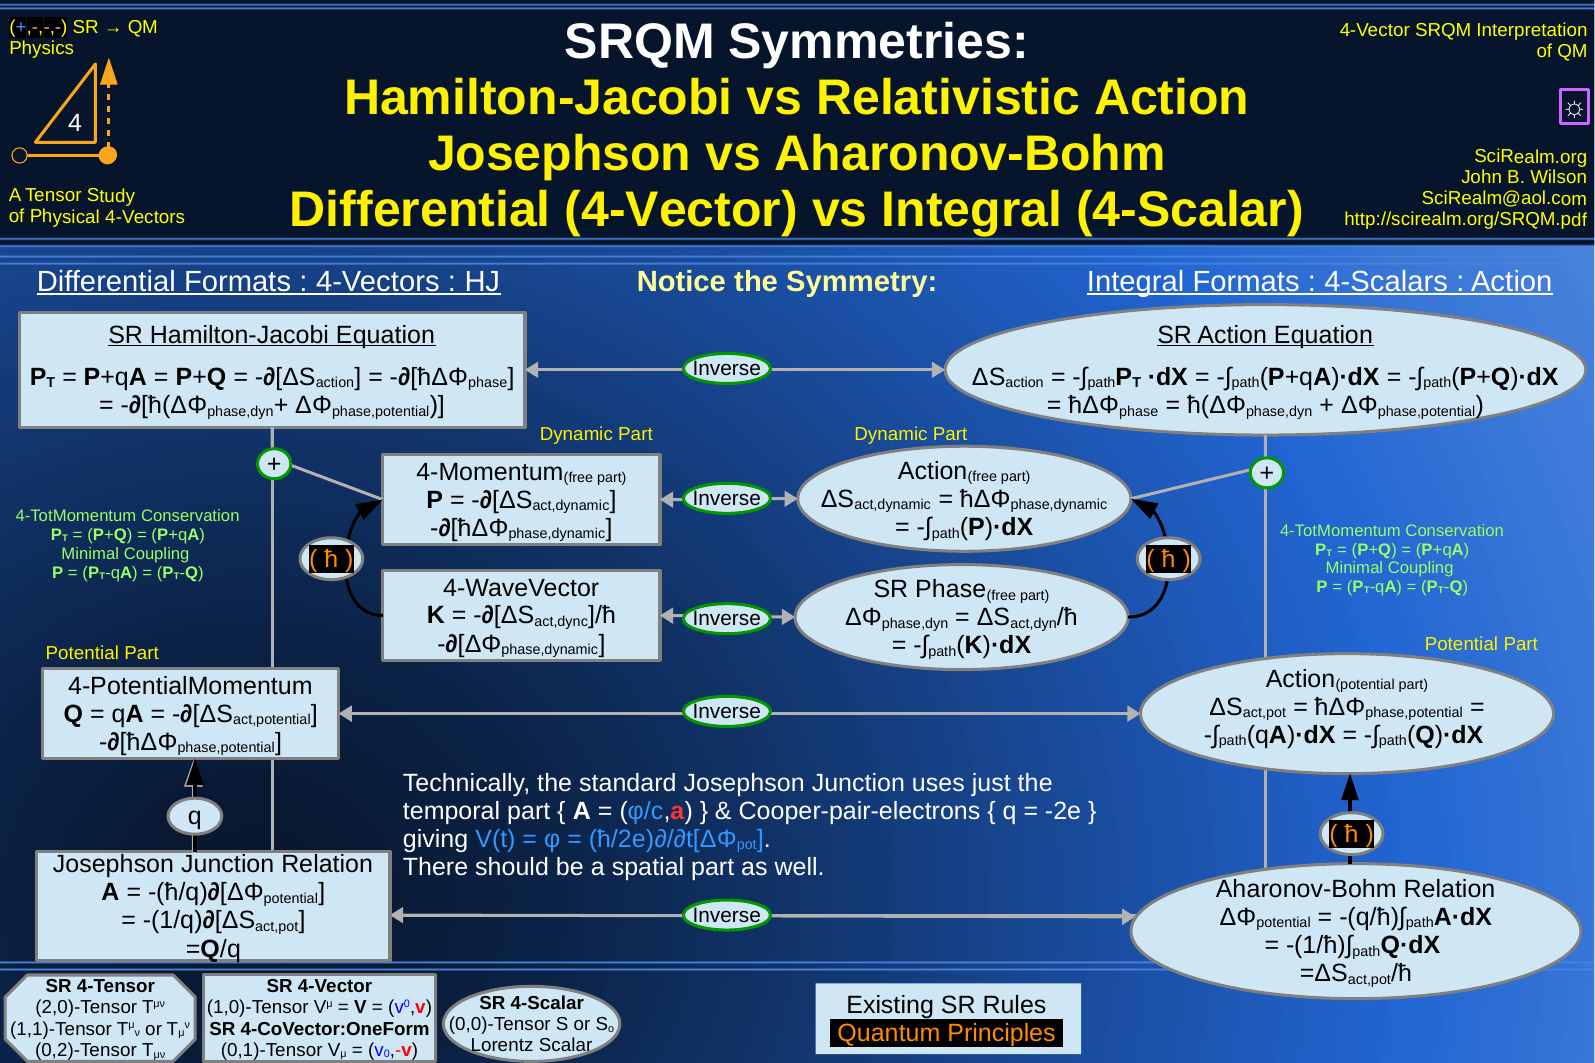

# SRQM Symmetries: Hamilton-Jacobi vs Relativistic Action Josephson vs Aharonov-Bohm Differential (4-Vector) vs Integral (4-Scalar)
(+,-,-,-) SR → QM
Physics
A Tensor Study
of Physical 4-Vectors
4-Vector SRQM Interpretation
of QM
SciRealm.org
John B. Wilson
SciRealm@aol.com
http://scirealm.org/SRQM.pdf
4
☼
Differential Formats : 4-Vectors : HJ		Notice the Symmetry:		Integral Formats : 4-Scalars : Action
SR Action Equation
ΔSaction = -∫pathPT ·dX = -∫path(P+qA)·dX = -∫path(P+Q)·dX
= ћΔΦphase = ћ(ΔΦphase,dyn + ΔΦphase,potential)
SR Hamilton-Jacobi Equation
PT = P+qA = P+Q = -∂[ΔSaction] = -∂[ћΔΦphase]
= -∂[ћ(ΔΦphase,dyn+ ΔΦphase,potential)]
Inverse
Dynamic Part
Dynamic Part
Action(free part)
ΔSact,dynamic = ћΔΦphase,dynamic
= -∫path(P)·dX
+
4-Momentum(free part)
P = -∂[ΔSact,dynamic]
-∂[ћΔΦphase,dynamic]
+
Inverse
4-TotMomentum Conservation
PT = (P+Q) = (P+qA)
Minimal Coupling
P = (PT-qA) = (PT-Q)
4-TotMomentum Conservation
PT = (P+Q) = (P+qA)
Minimal Coupling
P = (PT-qA) = (PT-Q)
( ћ )
( ћ )
SR Phase(free part)
ΔΦphase,dyn = ΔSact,dyn/ћ
= -∫path(K)·dX
4-WaveVector
K = -∂[ΔSact,dync]/ћ
-∂[ΔΦphase,dynamic]
Inverse
Potential Part
Potential Part
Action(potential part)
ΔSact,pot = ћΔΦphase,potential =
-∫path(qA)·dX = -∫path(Q)·dX
4-PotentialMomentum
Q = qA = -∂[ΔSact,potential]
-∂[ћΔΦphase,potential]
Inverse
Technically, the standard Josephson Junction uses just the temporal part { A = (φ/c,a) } & Cooper-pair-electrons { q = -2e }
giving V(t) = φ = (ћ/2e)∂/∂t[ΔΦpot].
There should be a spatial part as well.
q
( ћ )
Josephson Junction Relation
A = -(ћ/q)∂[ΔΦpotential]
= -(1/q)∂[ΔSact,pot]
=Q/q
Aharonov-Bohm Relation
ΔΦpotential = -(q/ћ)∫pathA·dX
= -(1/ћ)∫pathQ·dX
=ΔSact,pot/ћ
Inverse
SR 4-Tensor
(2,0)-Tensor Tμν
(1,1)-Tensor Tμν or Tμν
(0,2)-Tensor Tμν
SR 4-Vector
(1,0)-Tensor Vμ = V = (v0,v)
SR 4-CoVector:OneForm
(0,1)-Tensor Vμ = (v0,-v)
Existing SR Rules
 Quantum Principles
SR 4-Scalar
(0,0)-Tensor S or So
Lorentz Scalar